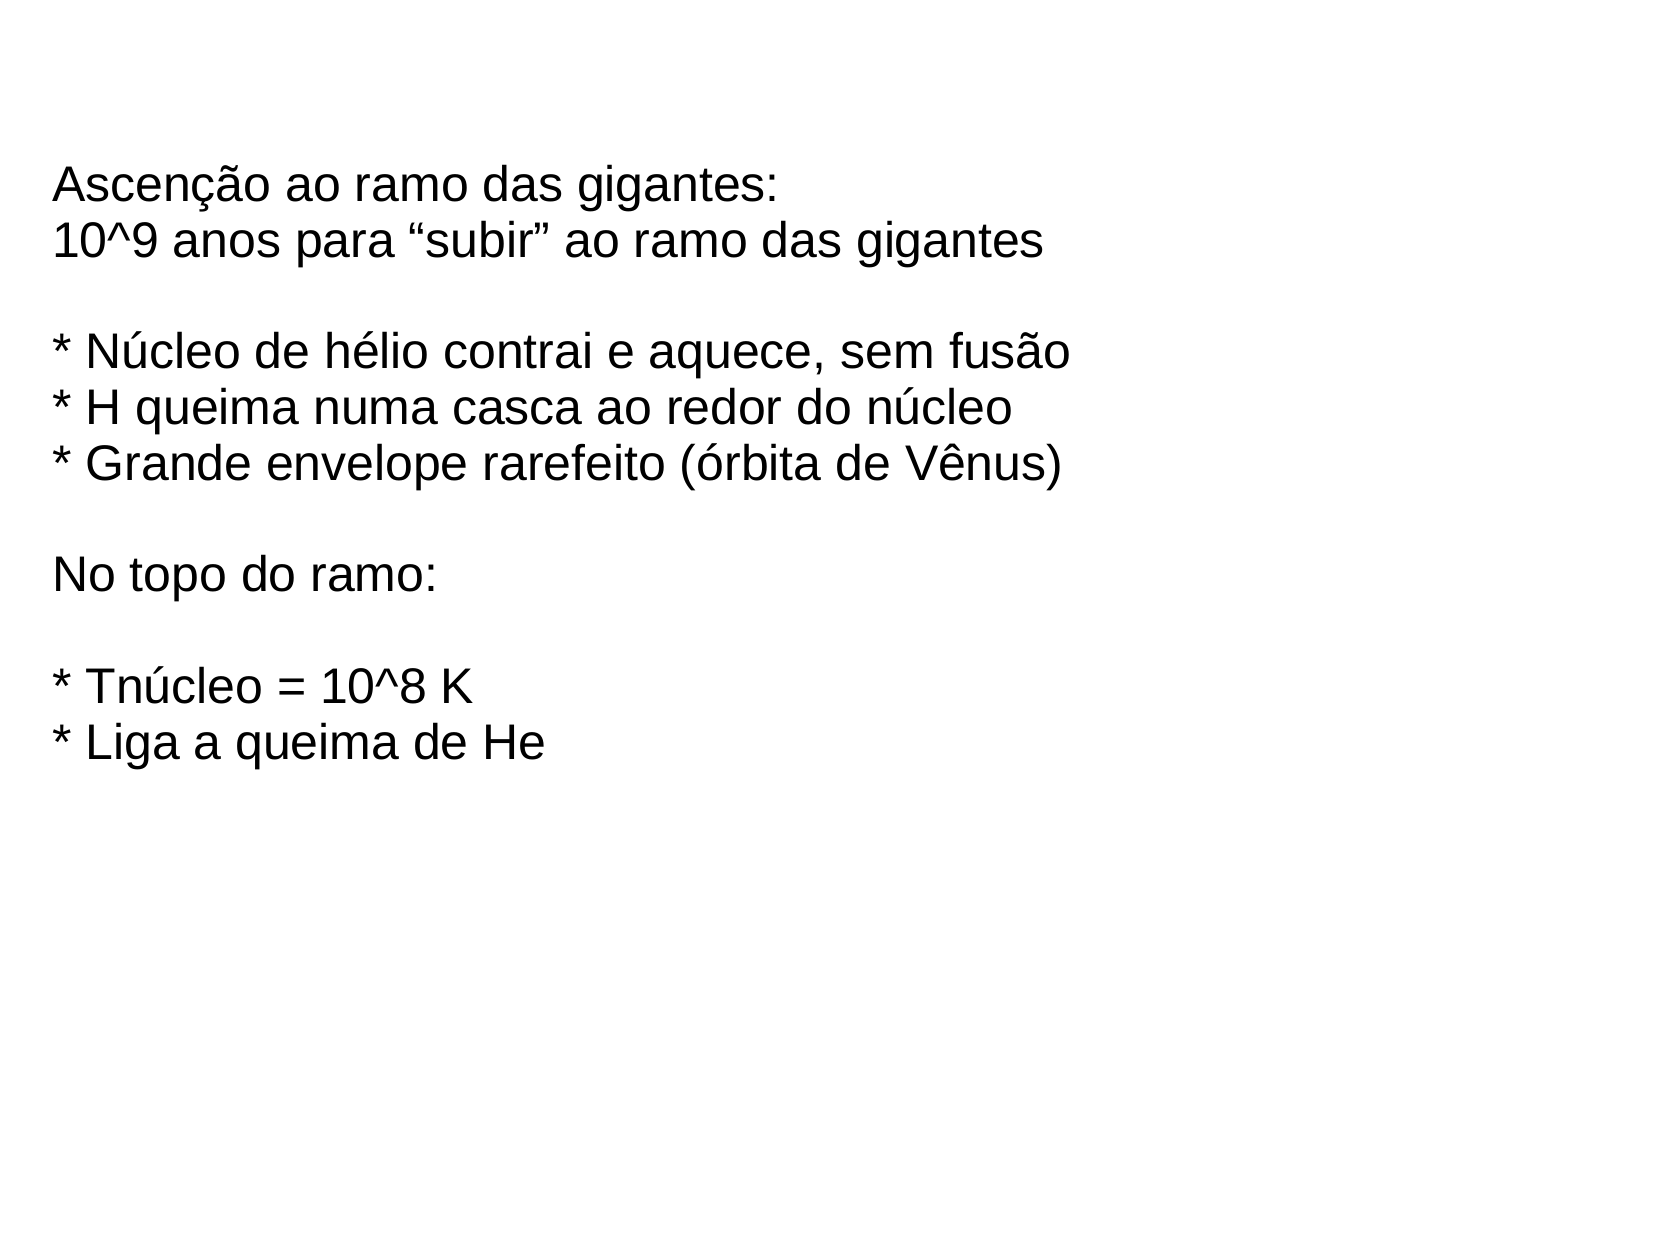

Ascenção ao ramo das gigantes:
10^9 anos para “subir” ao ramo das gigantes
* Núcleo de hélio contrai e aquece, sem fusão
* H queima numa casca ao redor do núcleo
* Grande envelope rarefeito (órbita de Vênus)
No topo do ramo:
* Tnúcleo = 10^8 K
* Liga a queima de He